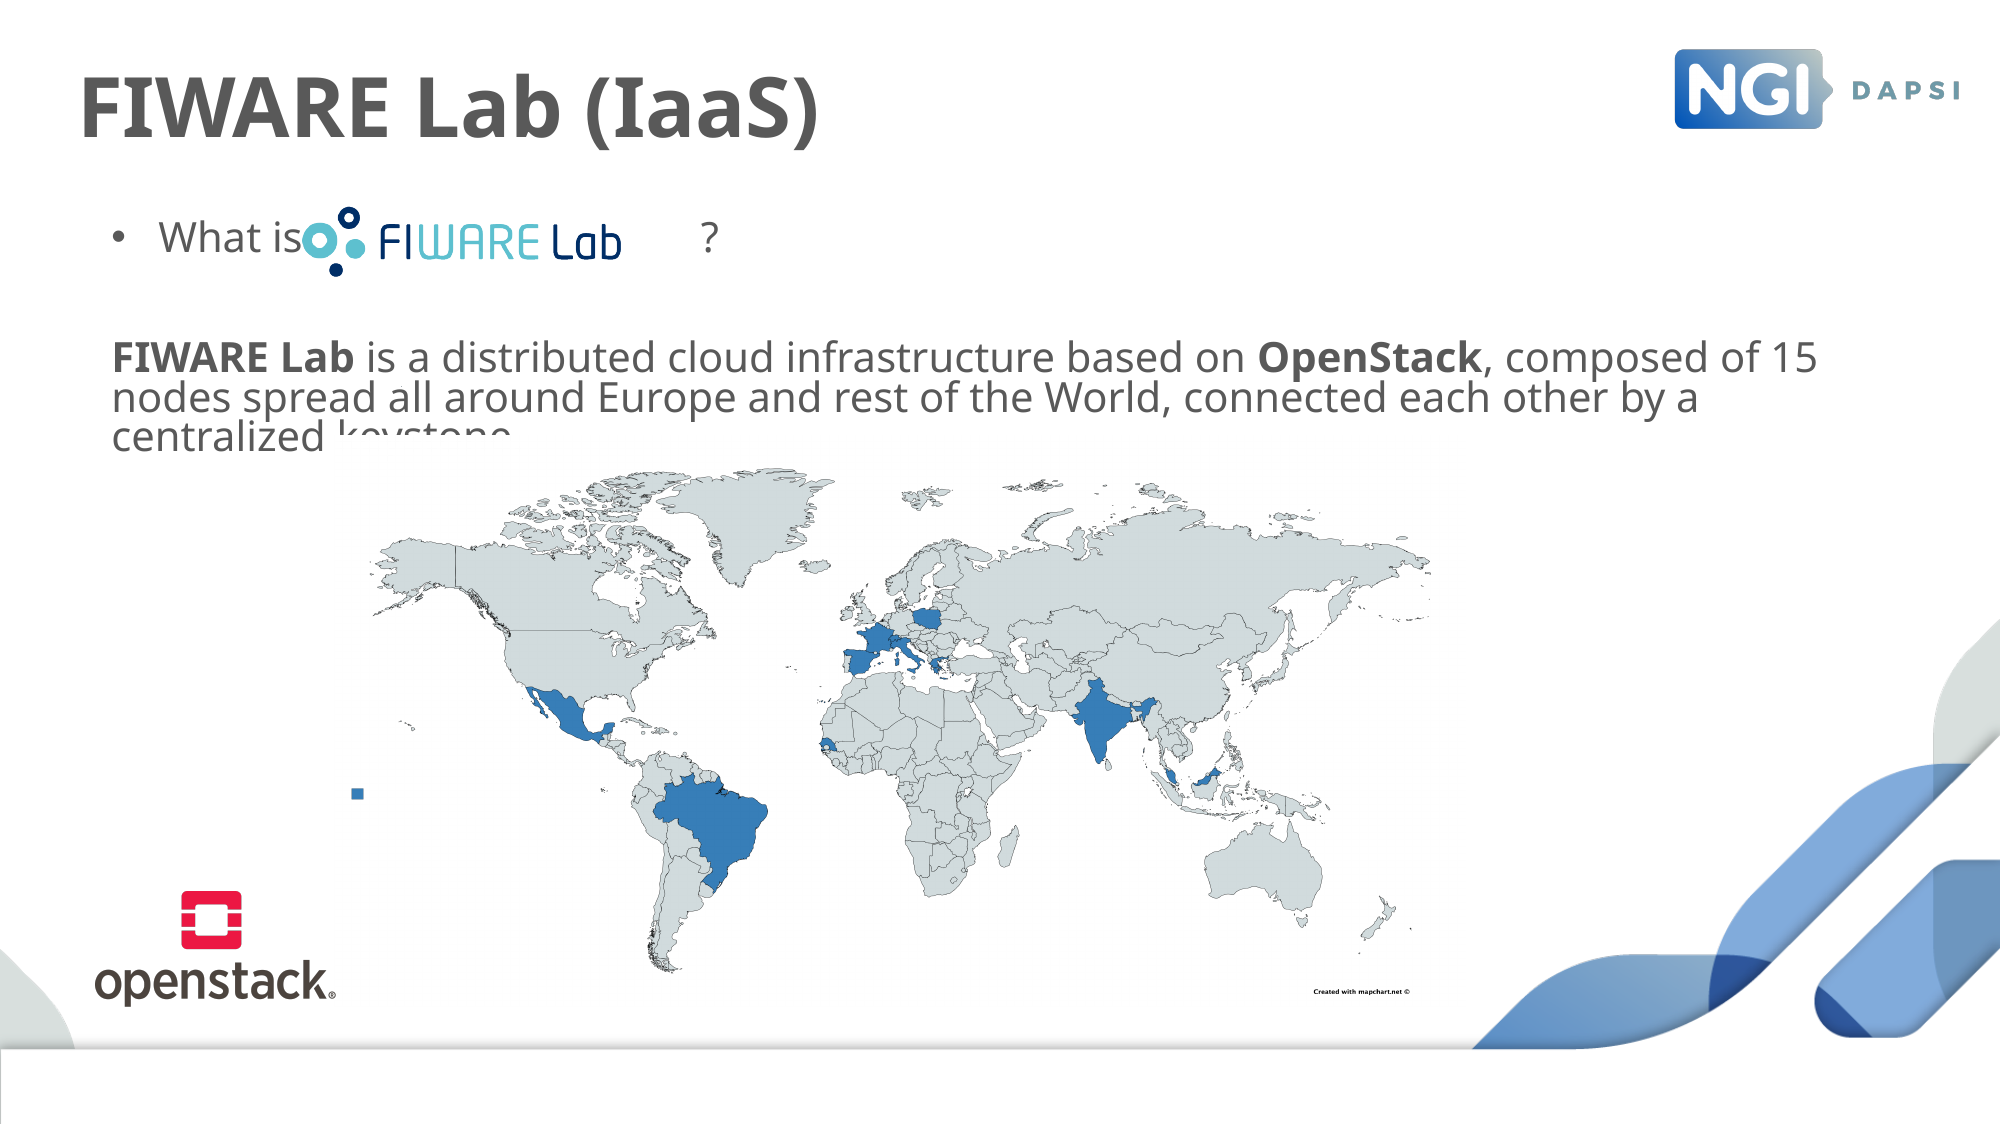

# FIWARE Lab (IaaS)
What is ?
FIWARE Lab is a distributed cloud infrastructure based on OpenStack, composed of 15 nodes spread all around Europe and rest of the World, connected each other by a centralized keystone.